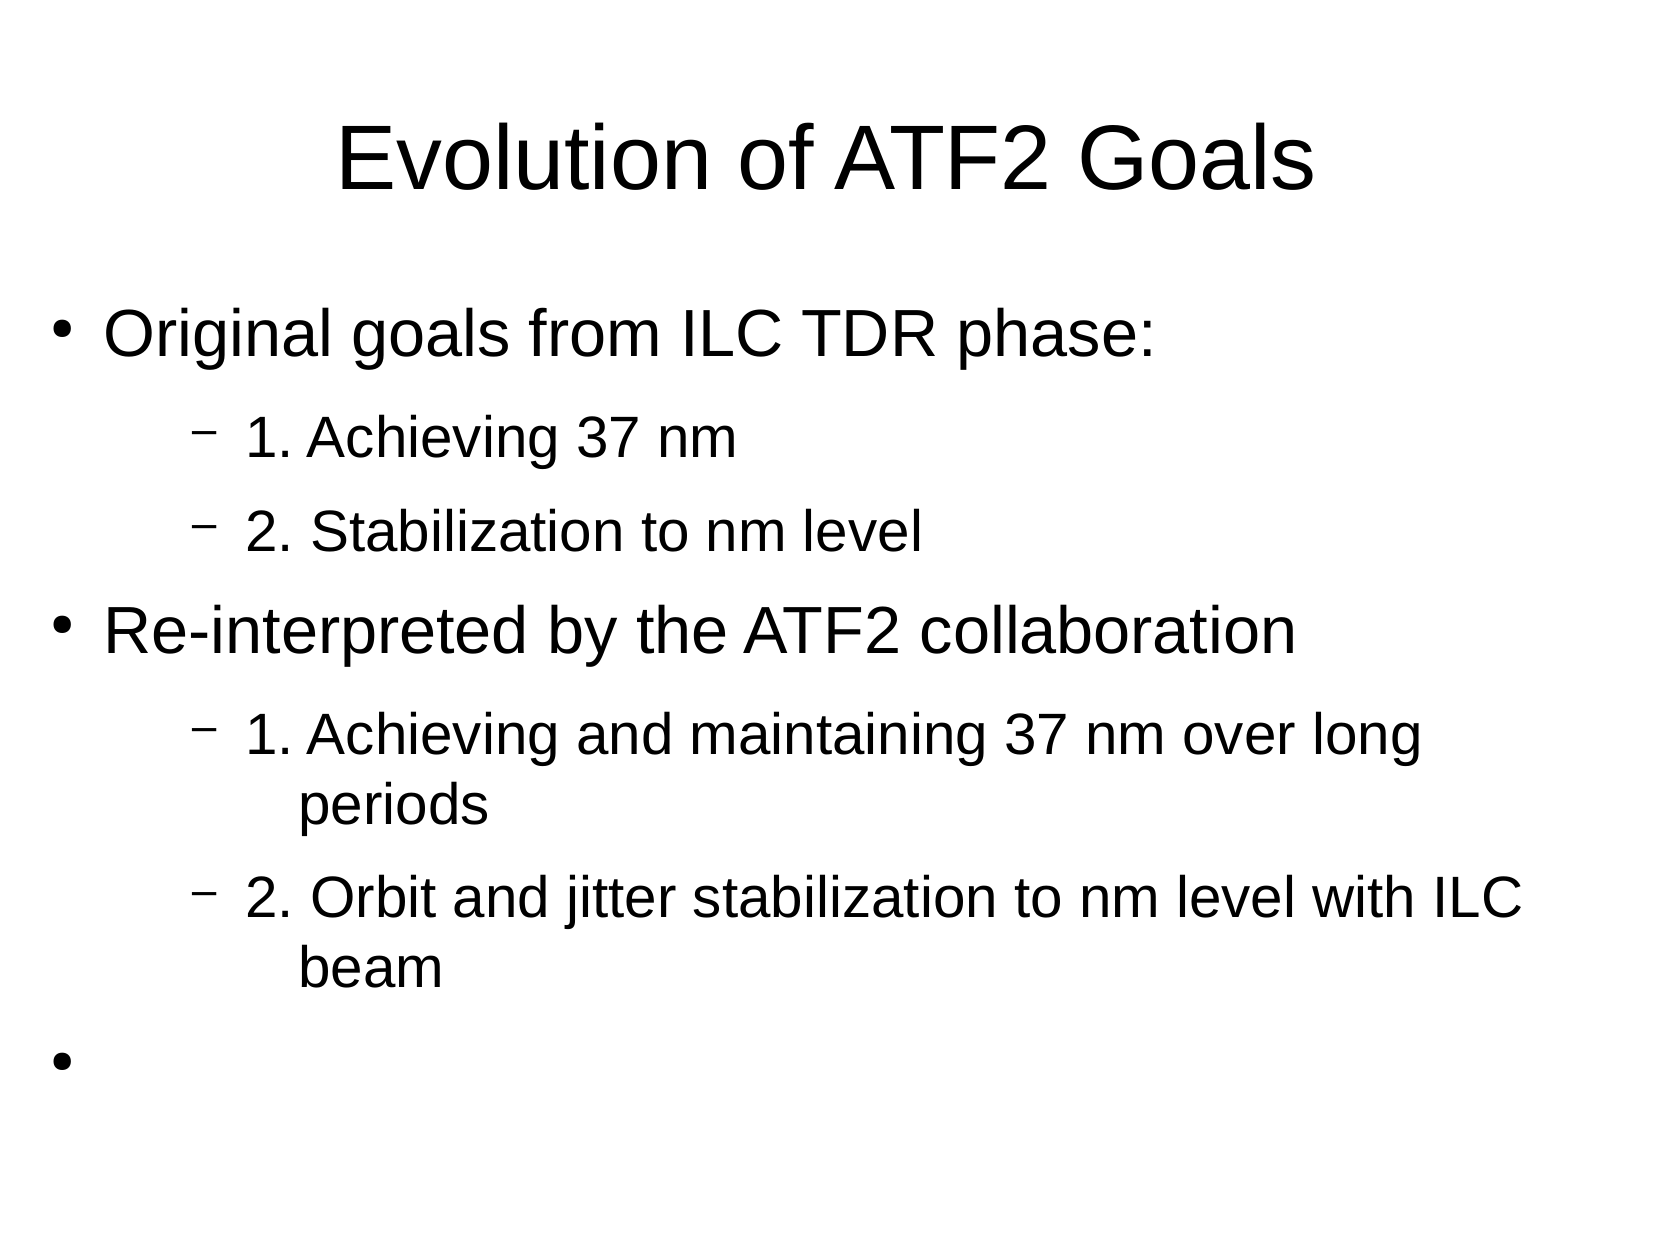

# Evolution of ATF2 Goals
Original goals from ILC TDR phase:
1. Achieving 37 nm
2. Stabilization to nm level
Re-interpreted by the ATF2 collaboration
1. Achieving and maintaining 37 nm over long periods
2. Orbit and jitter stabilization to nm level with ILC beam